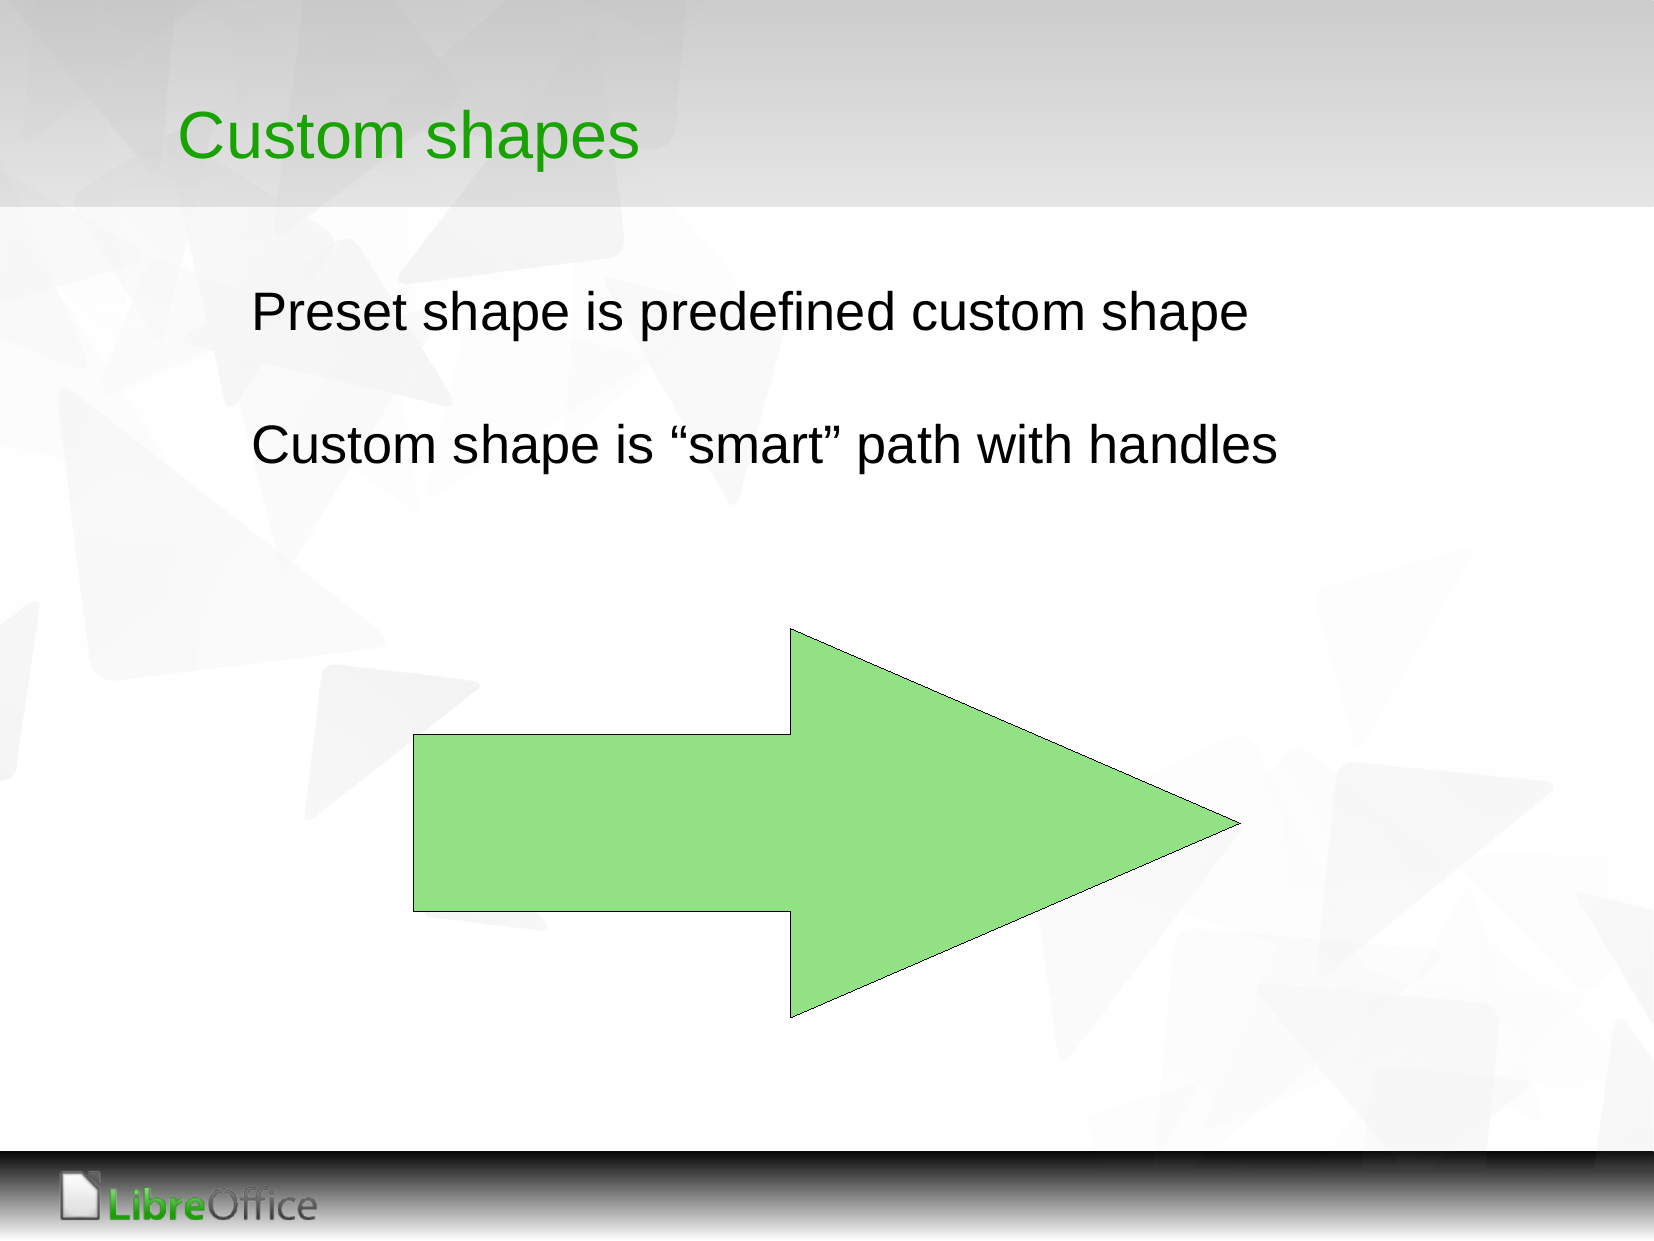

# Custom shapes
Preset shape is predefined custom shape
Custom shape is “smart” path with handles